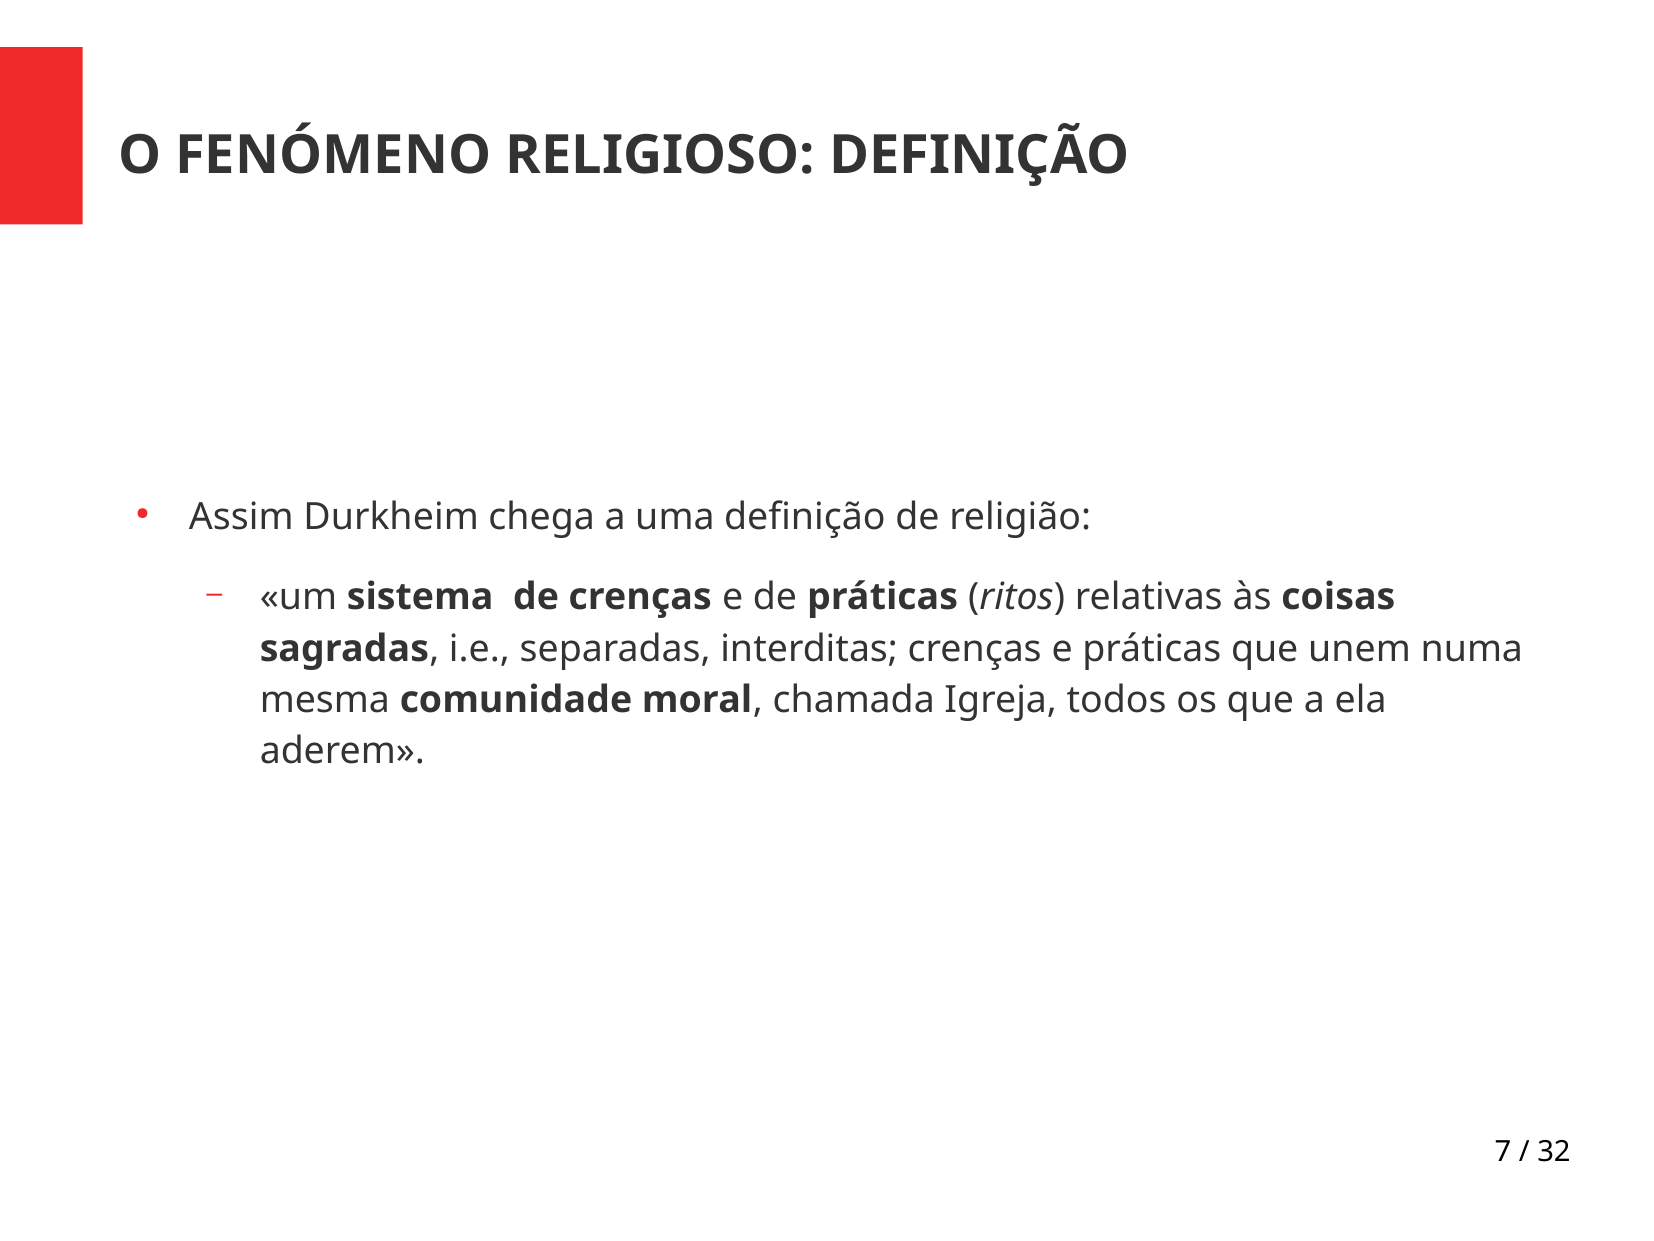

# O FENÓMENO RELIGIOSO: DEFINIÇÃO
Assim Durkheim chega a uma definição de religião:
«um sistema de crenças e de práticas (ritos) relativas às coisas sagradas, i.e., separadas, interditas; crenças e práticas que unem numa mesma comunidade moral, chamada Igreja, todos os que a ela aderem».
7